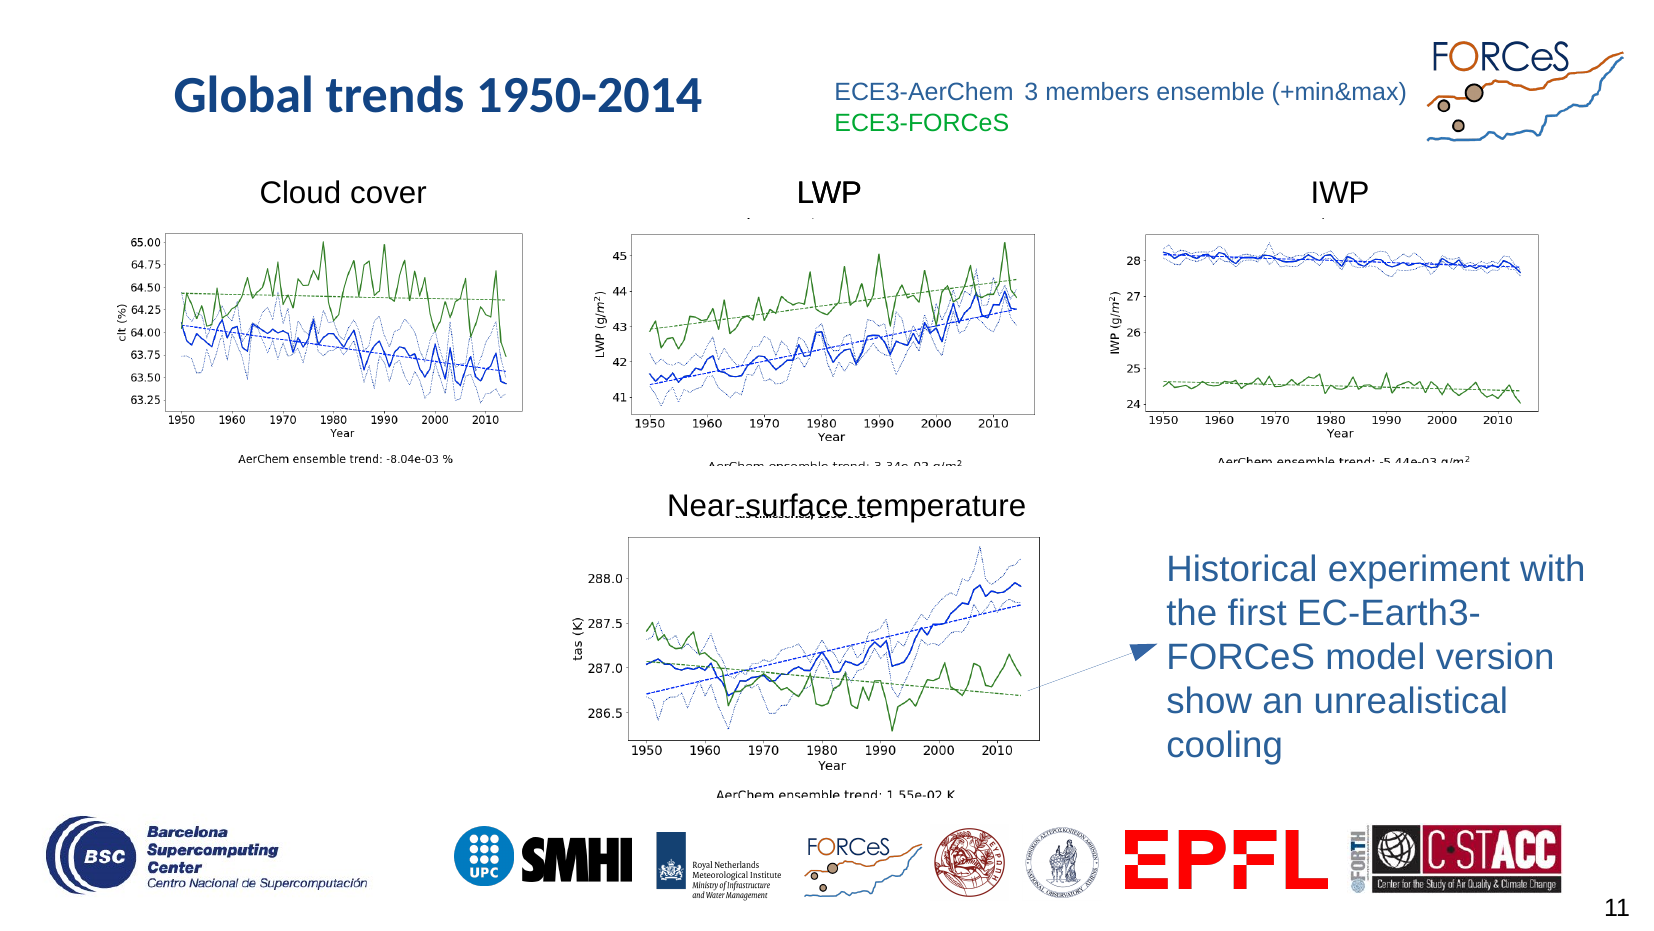

ECE3-AerChem 3 members ensemble (+min&max)
ECE3-FORCeS
Global trends 1950-2014
Cloud cover
LWP
LWP
IWP
Near-surface temperature
Historical experiment with the first EC-Earth3-FORCeS model version show an unrealistical cooling
Long term experiment or Historical experiment with the first EC-Earth3-FORCeS model version show an unrealistical cooling...